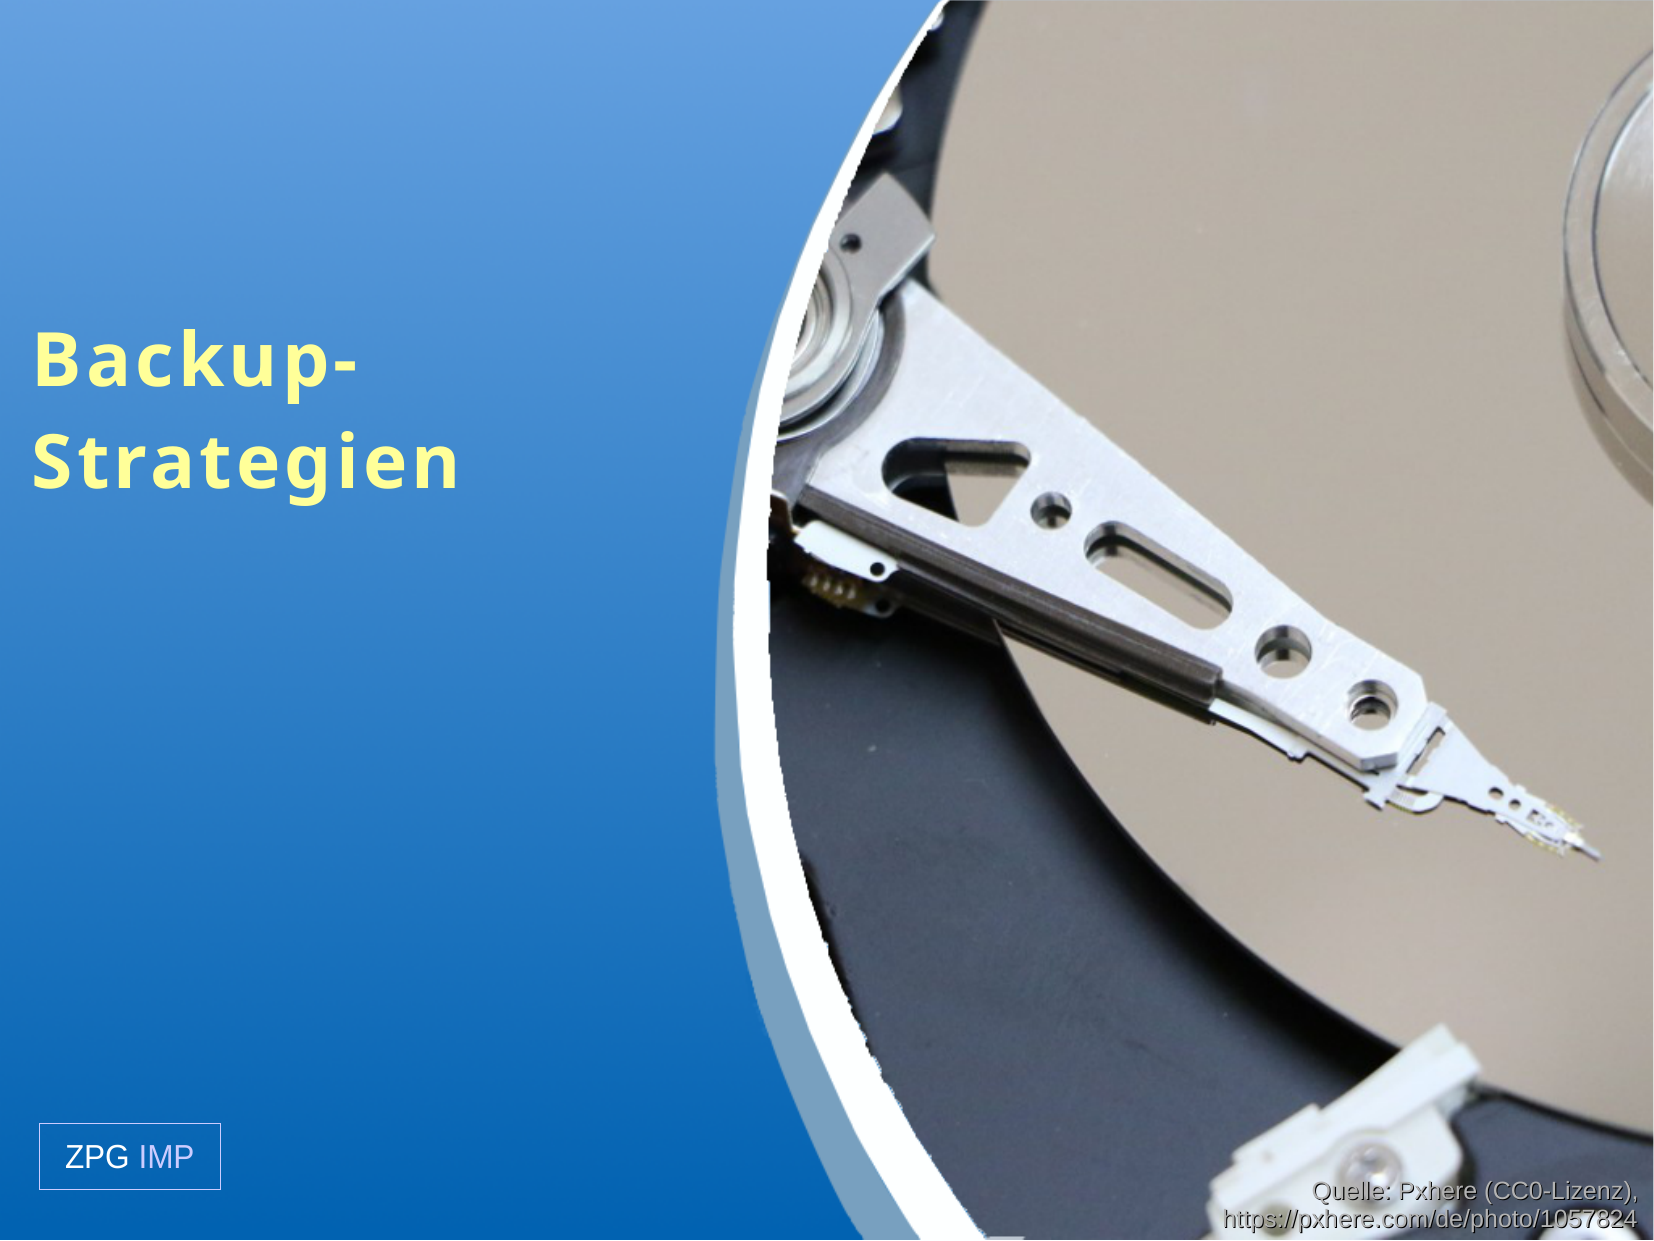

Backup-
Strategien
ZPG IMP
Quelle: Pxhere (CC0-Lizenz), https://pxhere.com/de/photo/1057824
1